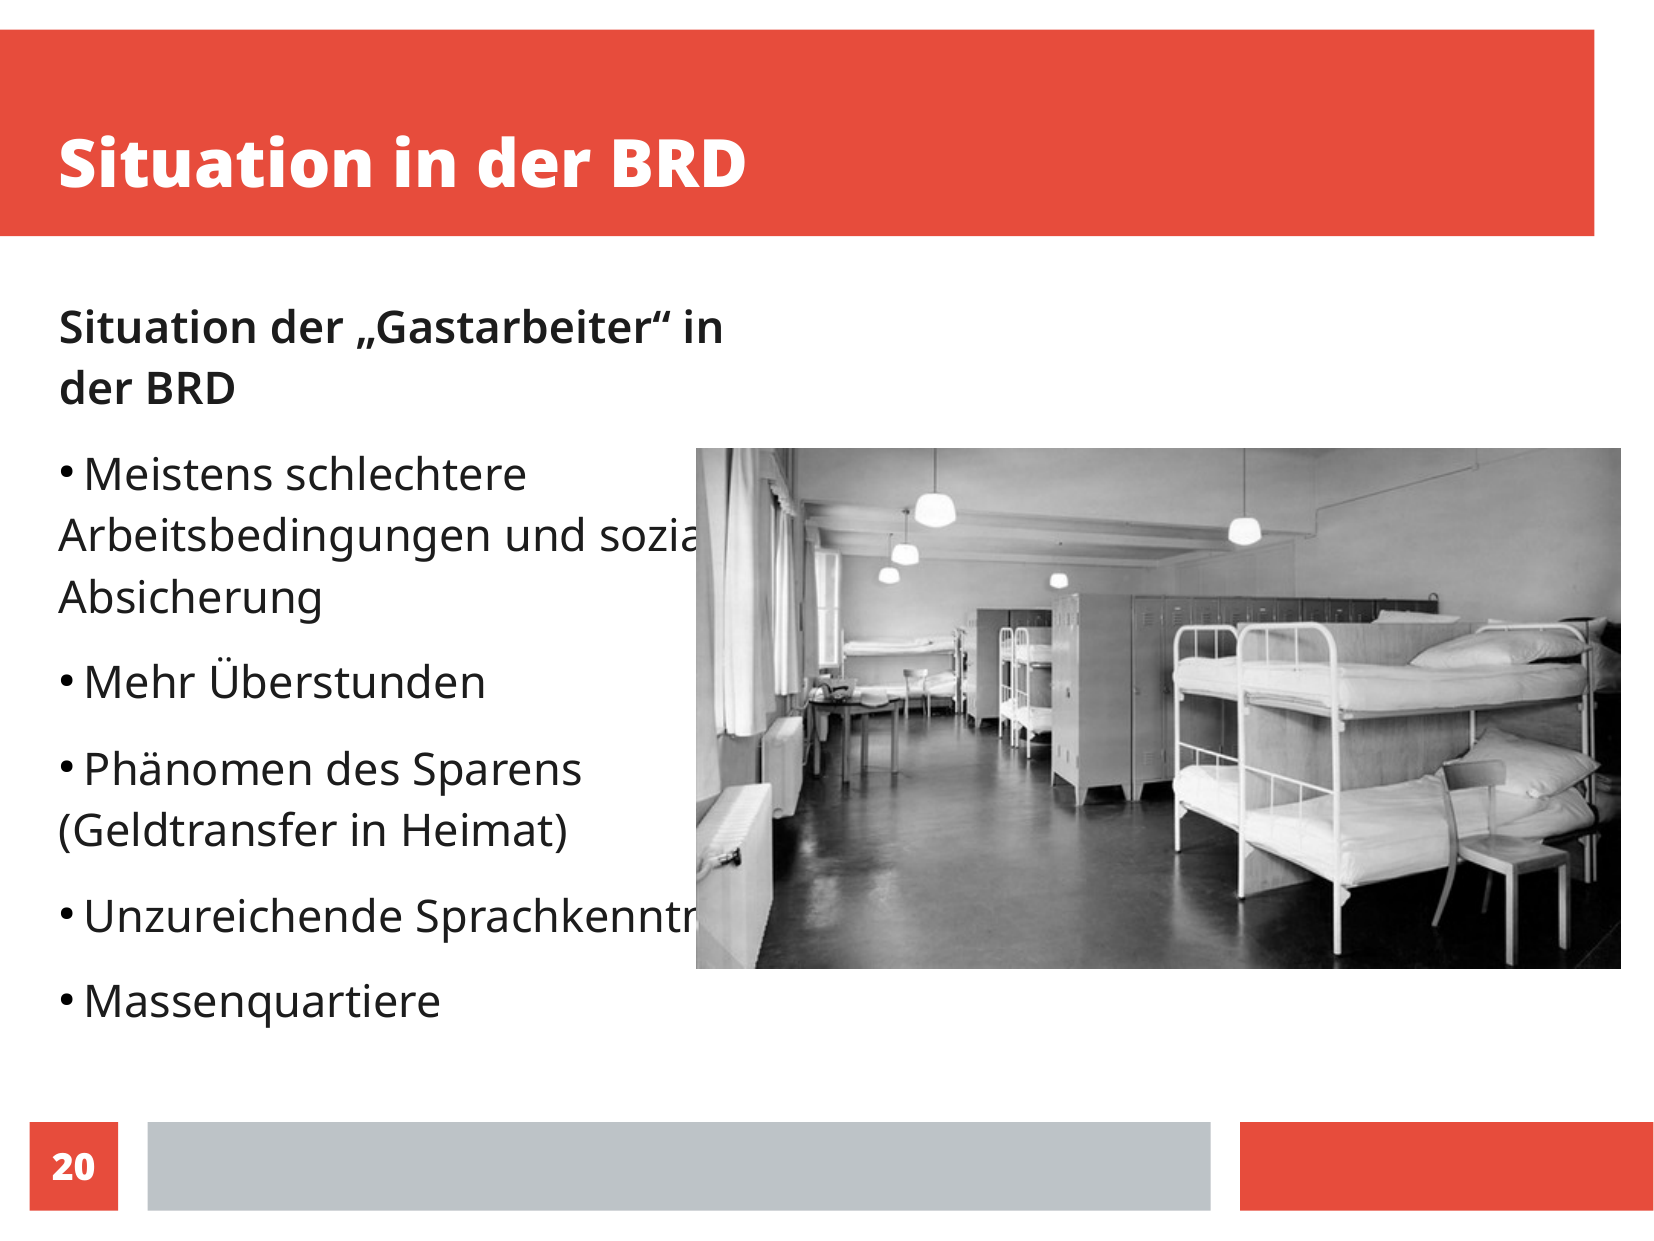

# Situation in der BRD
Situation der „Gastarbeiter“ in der BRD
 Meistens schlechtere Arbeitsbedingungen und soziale Absicherung
 Mehr Überstunden
 Phänomen des Sparens (Geldtransfer in Heimat)
 Unzureichende Sprachkenntnisse
 Massenquartiere
20